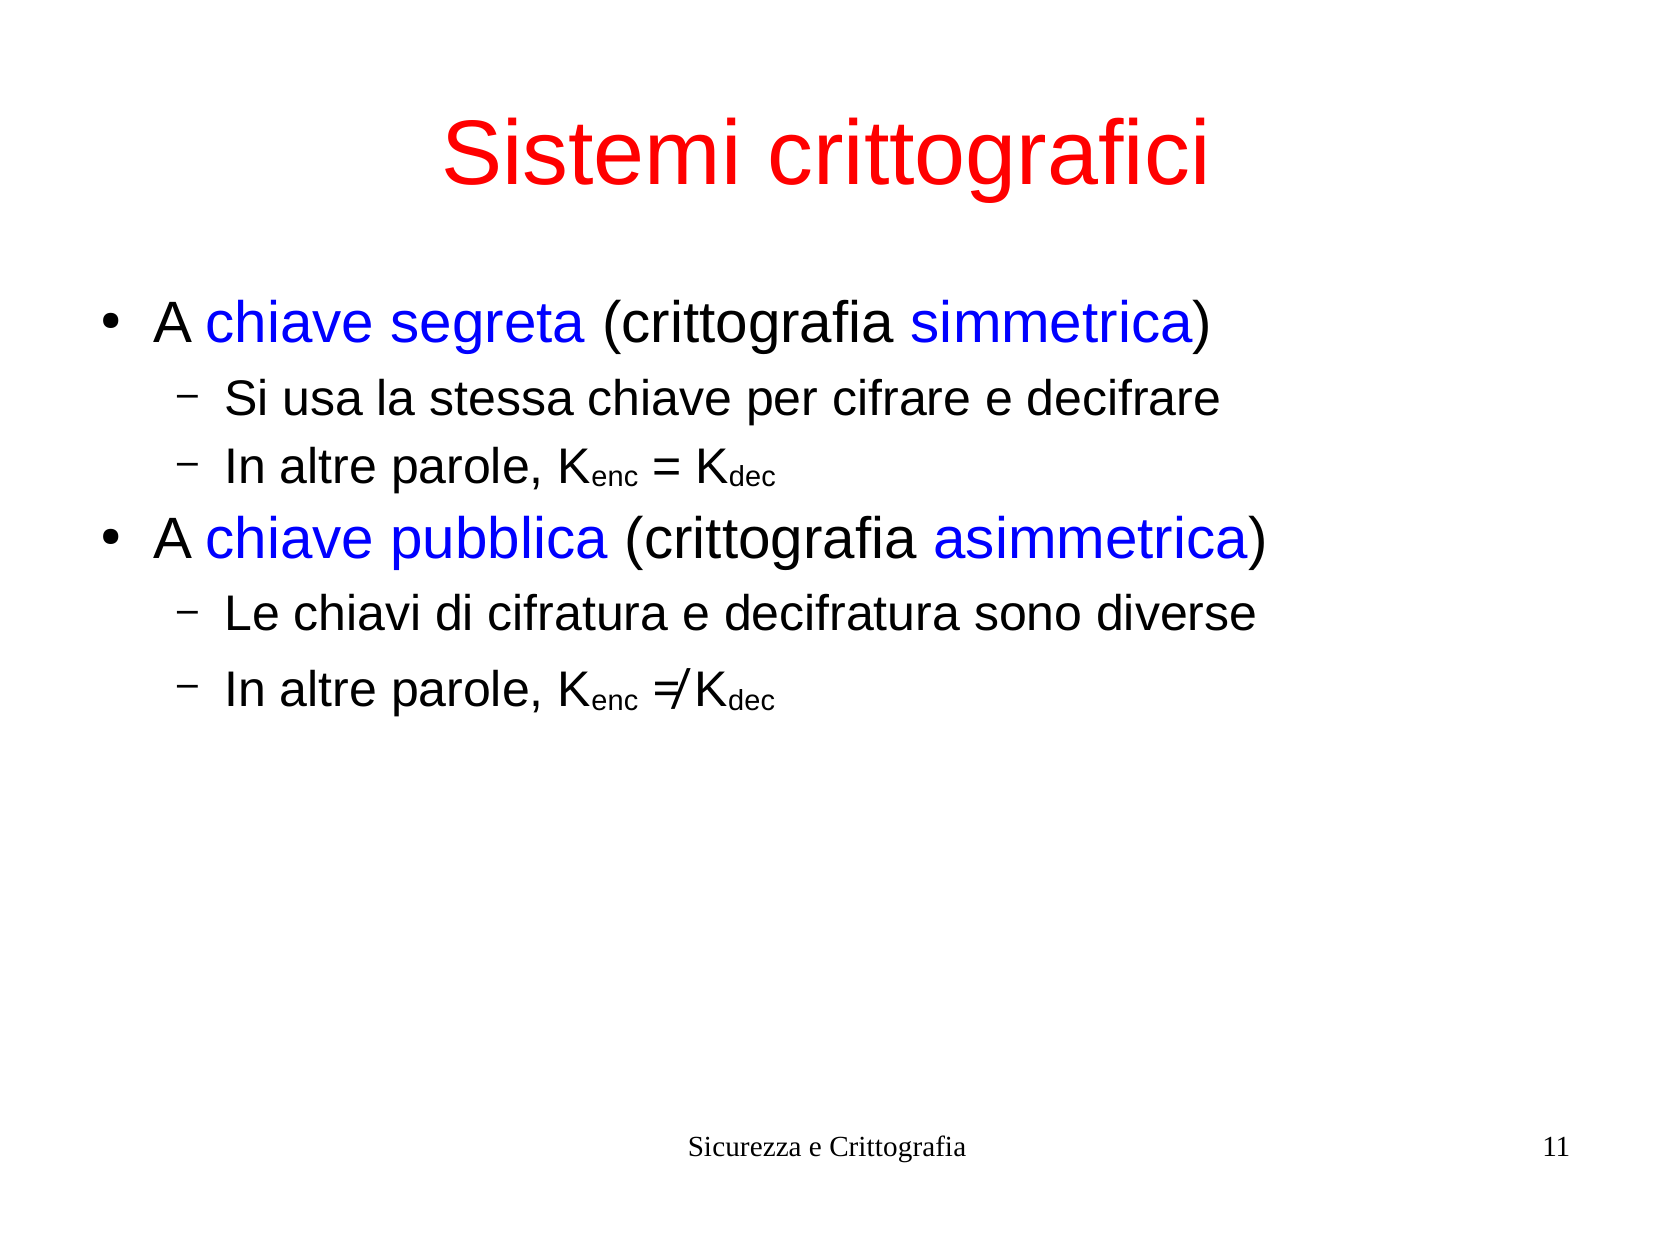

# Sistemi crittografici
A chiave segreta (crittografia simmetrica)
Si usa la stessa chiave per cifrare e decifrare
In altre parole, Kenc = Kdec
A chiave pubblica (crittografia asimmetrica)
Le chiavi di cifratura e decifratura sono diverse
In altre parole, Kenc ≠ Kdec
Sicurezza e Crittografia
11